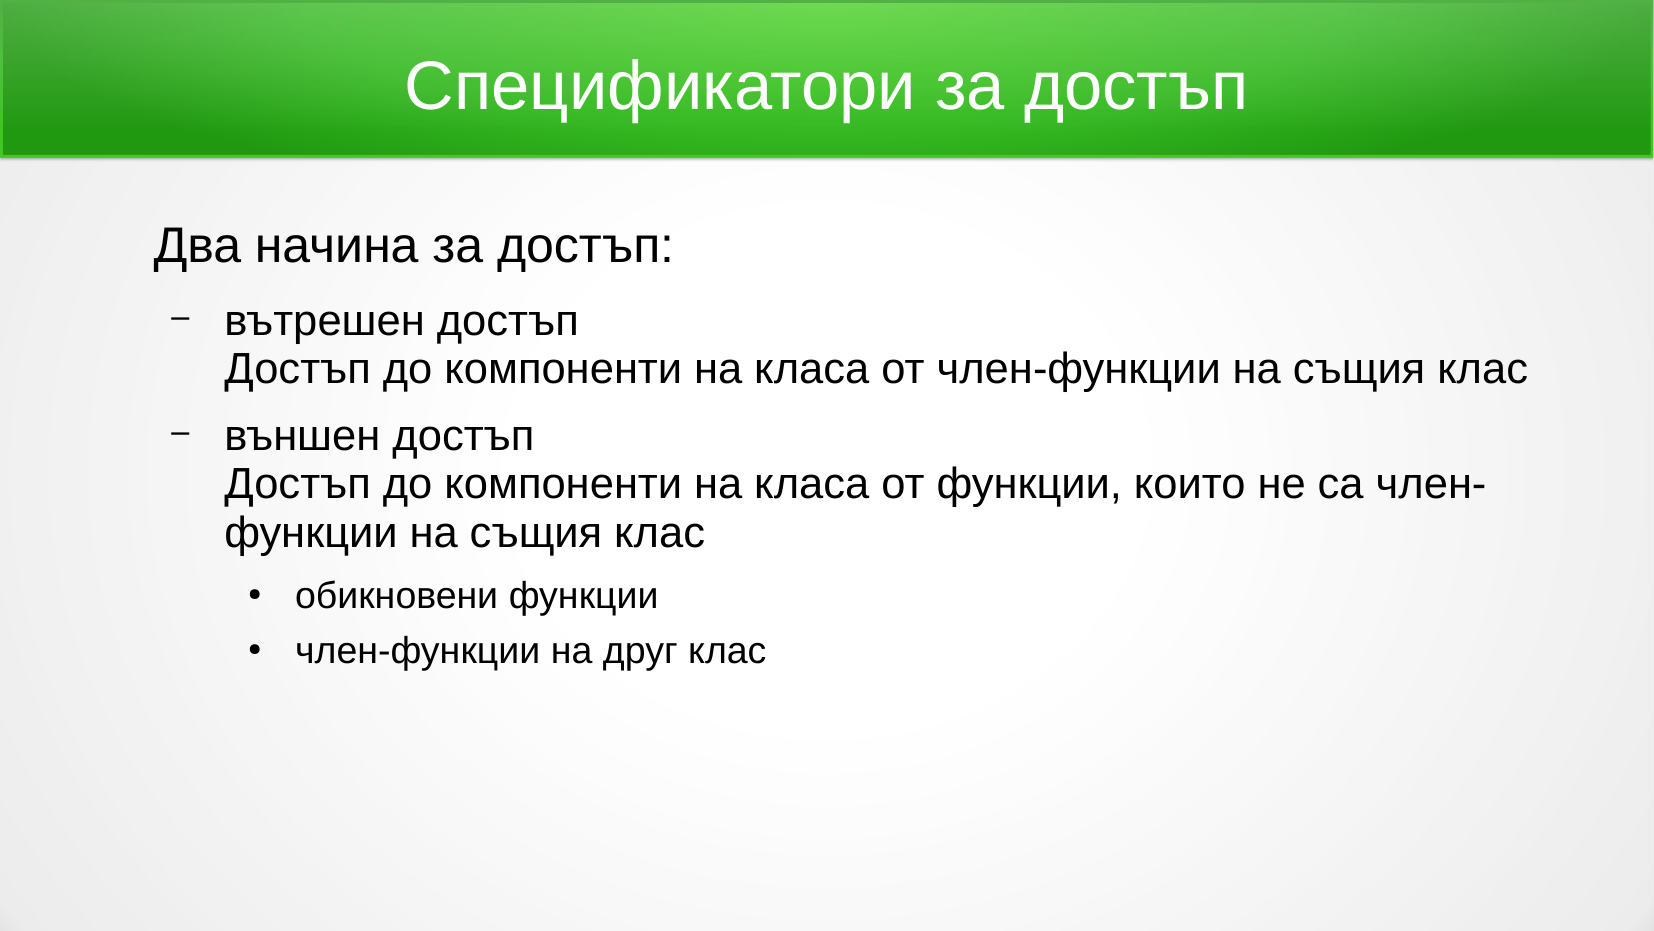

# Спецификатори за достъп
Два начина за достъп:
вътрешен достъп
Достъп до компоненти на класа от член-функции на същия клас
външен достъп
Достъп до компоненти на класа от функции, които не са член-функции на същия клас
обикновени функции
член-функции на друг клас